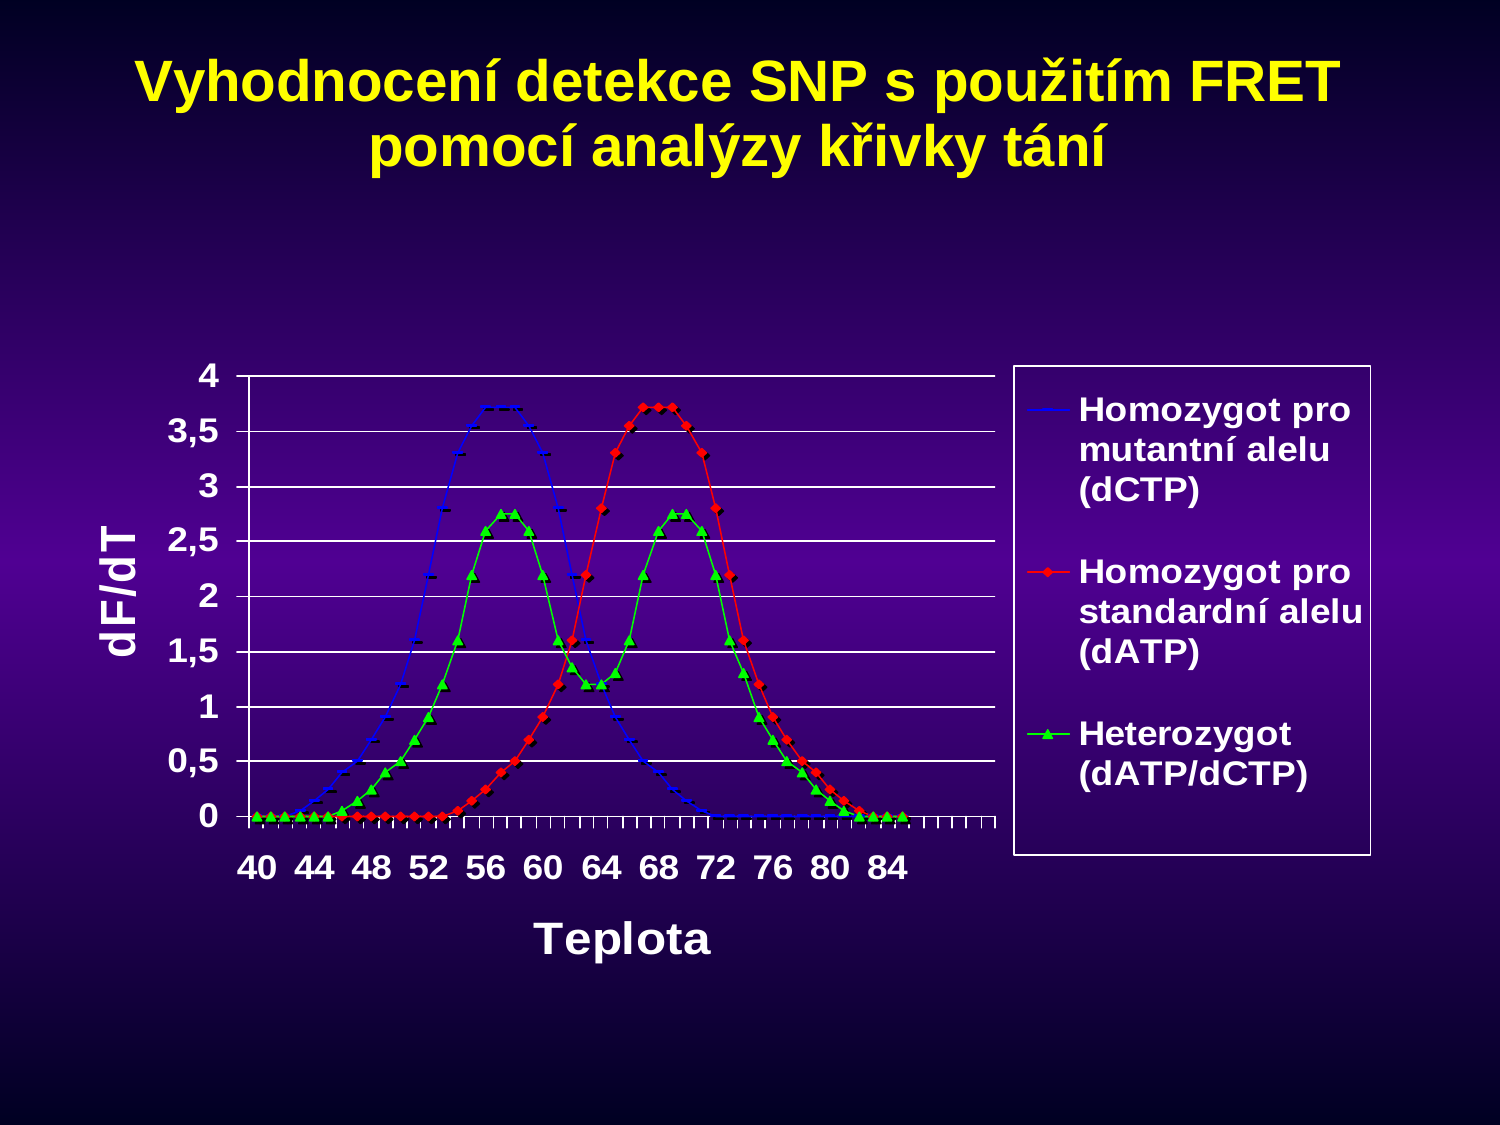

# Vyhodnocení detekce SNP s použitím FRET pomocí analýzy křivky tání